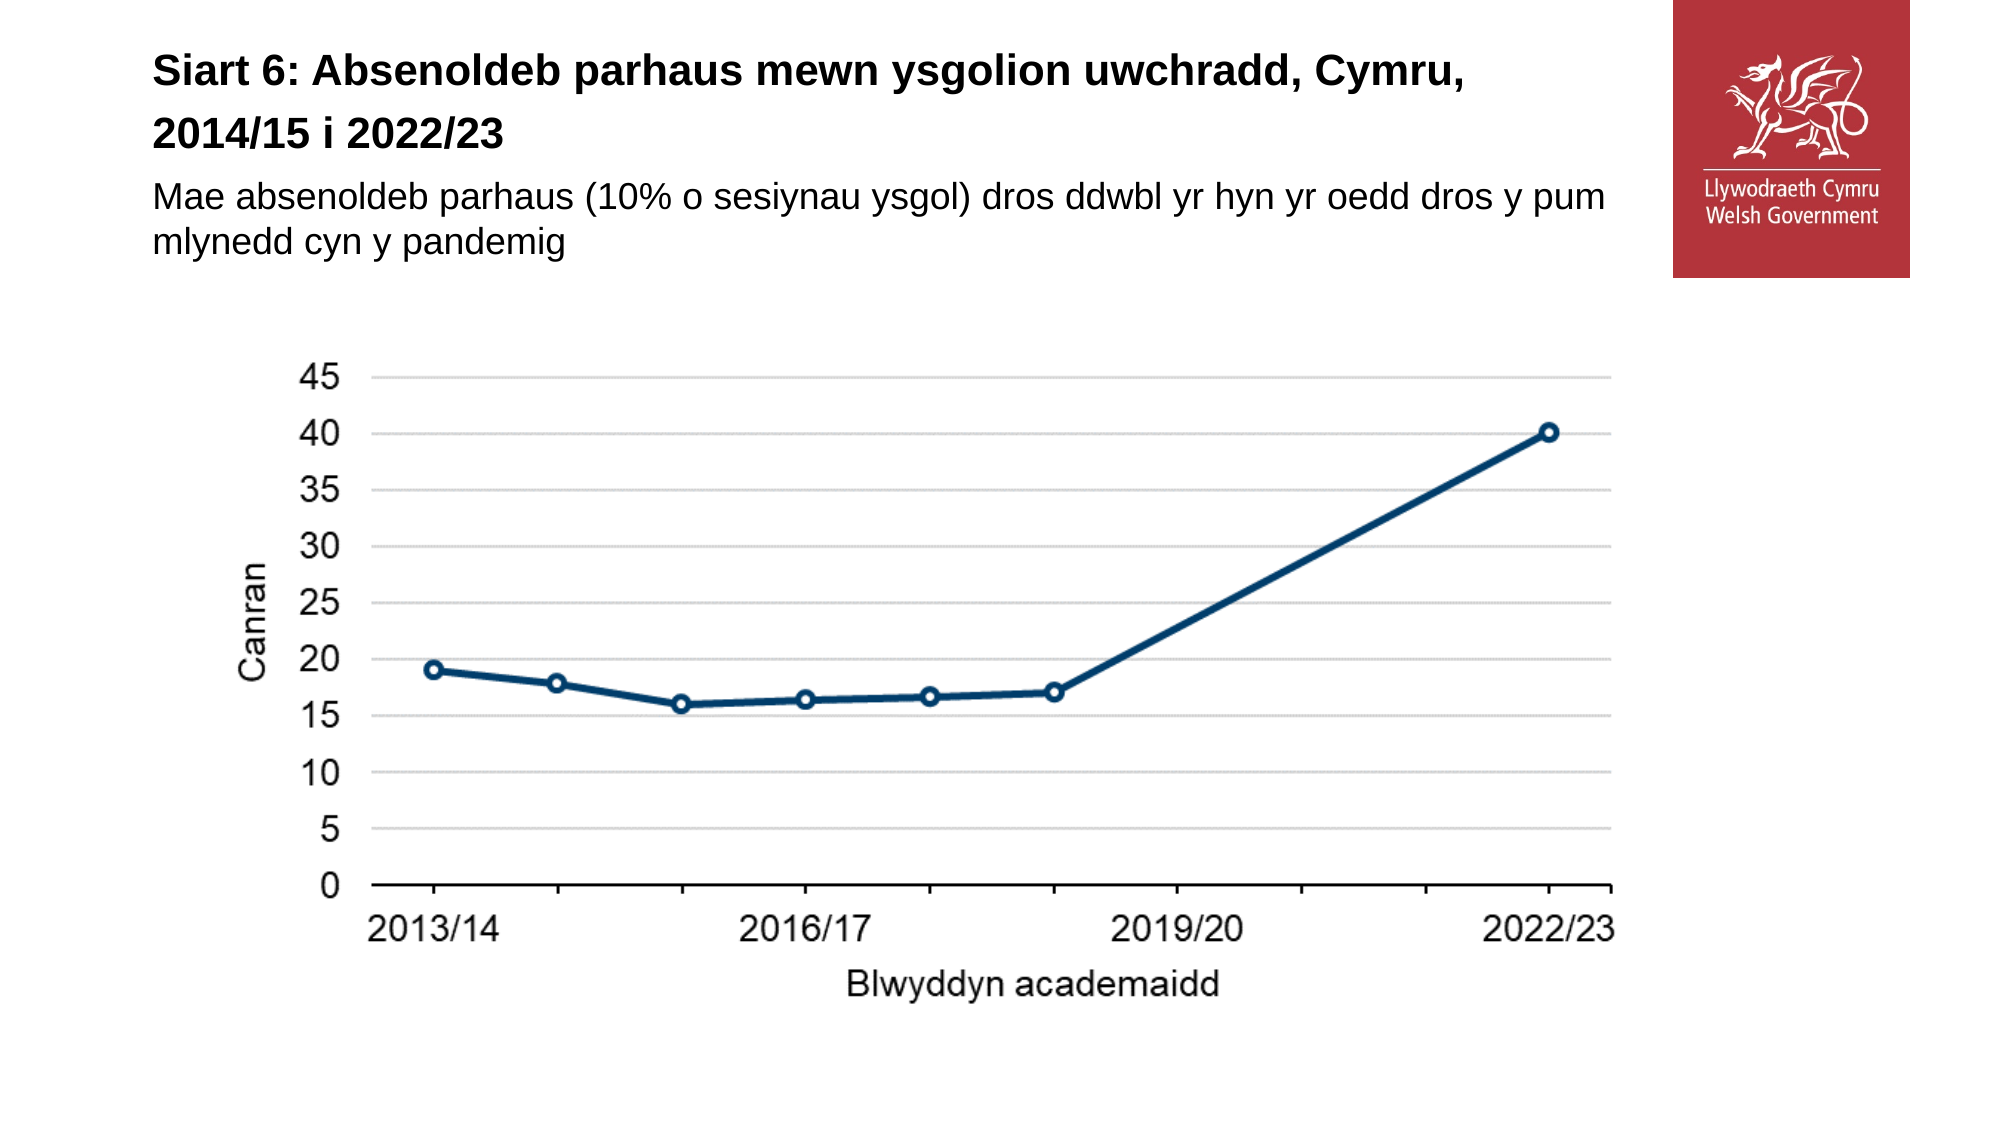

# Siart 6: Absenoldeb parhaus mewn ysgolion uwchradd, Cymru, 2014/15 i 2022/23
Mae absenoldeb parhaus (10% o sesiynau ysgol) dros ddwbl yr hyn yr oedd dros y pum
mlynedd cyn y pandemig